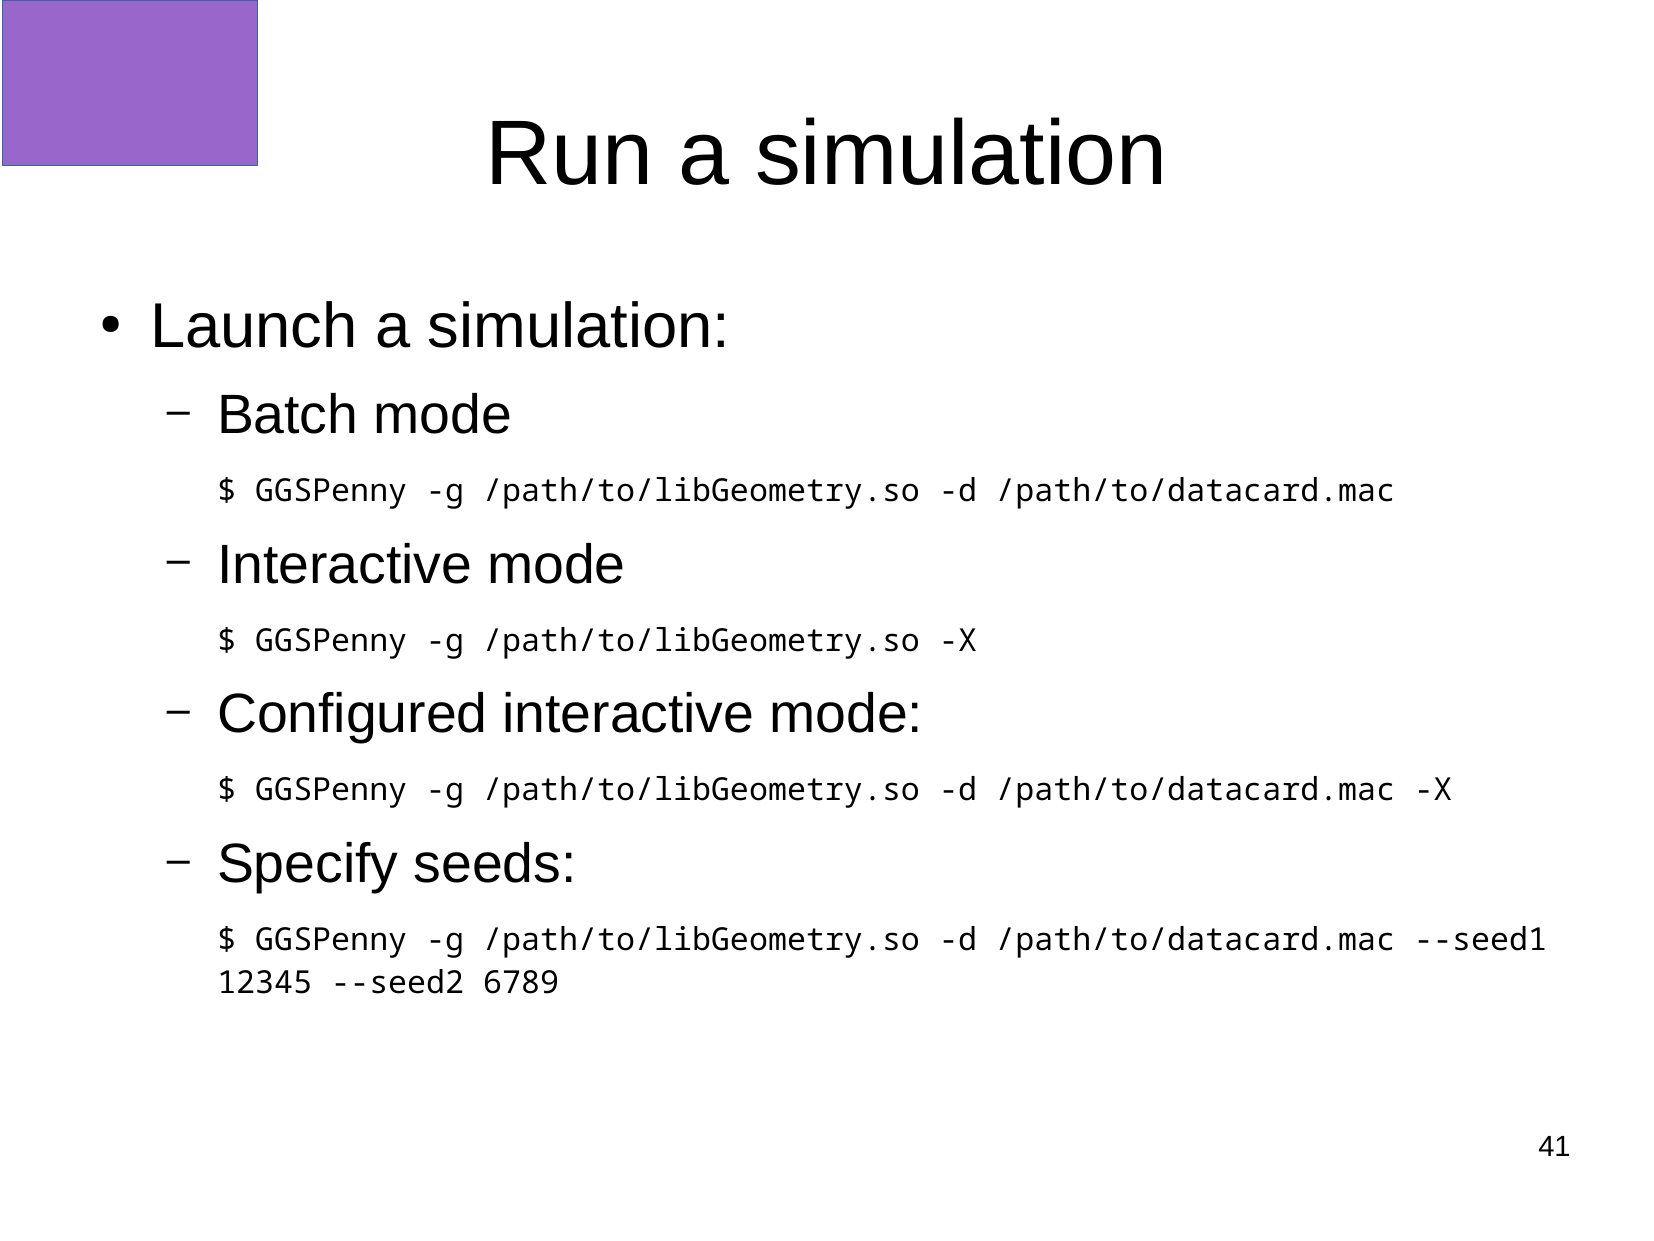

# Run a simulation
Launch a simulation:
Batch mode
$ GGSPenny -g /path/to/libGeometry.so -d /path/to/datacard.mac
Interactive mode
$ GGSPenny -g /path/to/libGeometry.so -X
Configured interactive mode:
$ GGSPenny -g /path/to/libGeometry.so -d /path/to/datacard.mac -X
Specify seeds:
$ GGSPenny -g /path/to/libGeometry.so -d /path/to/datacard.mac --seed1 12345 --seed2 6789
41